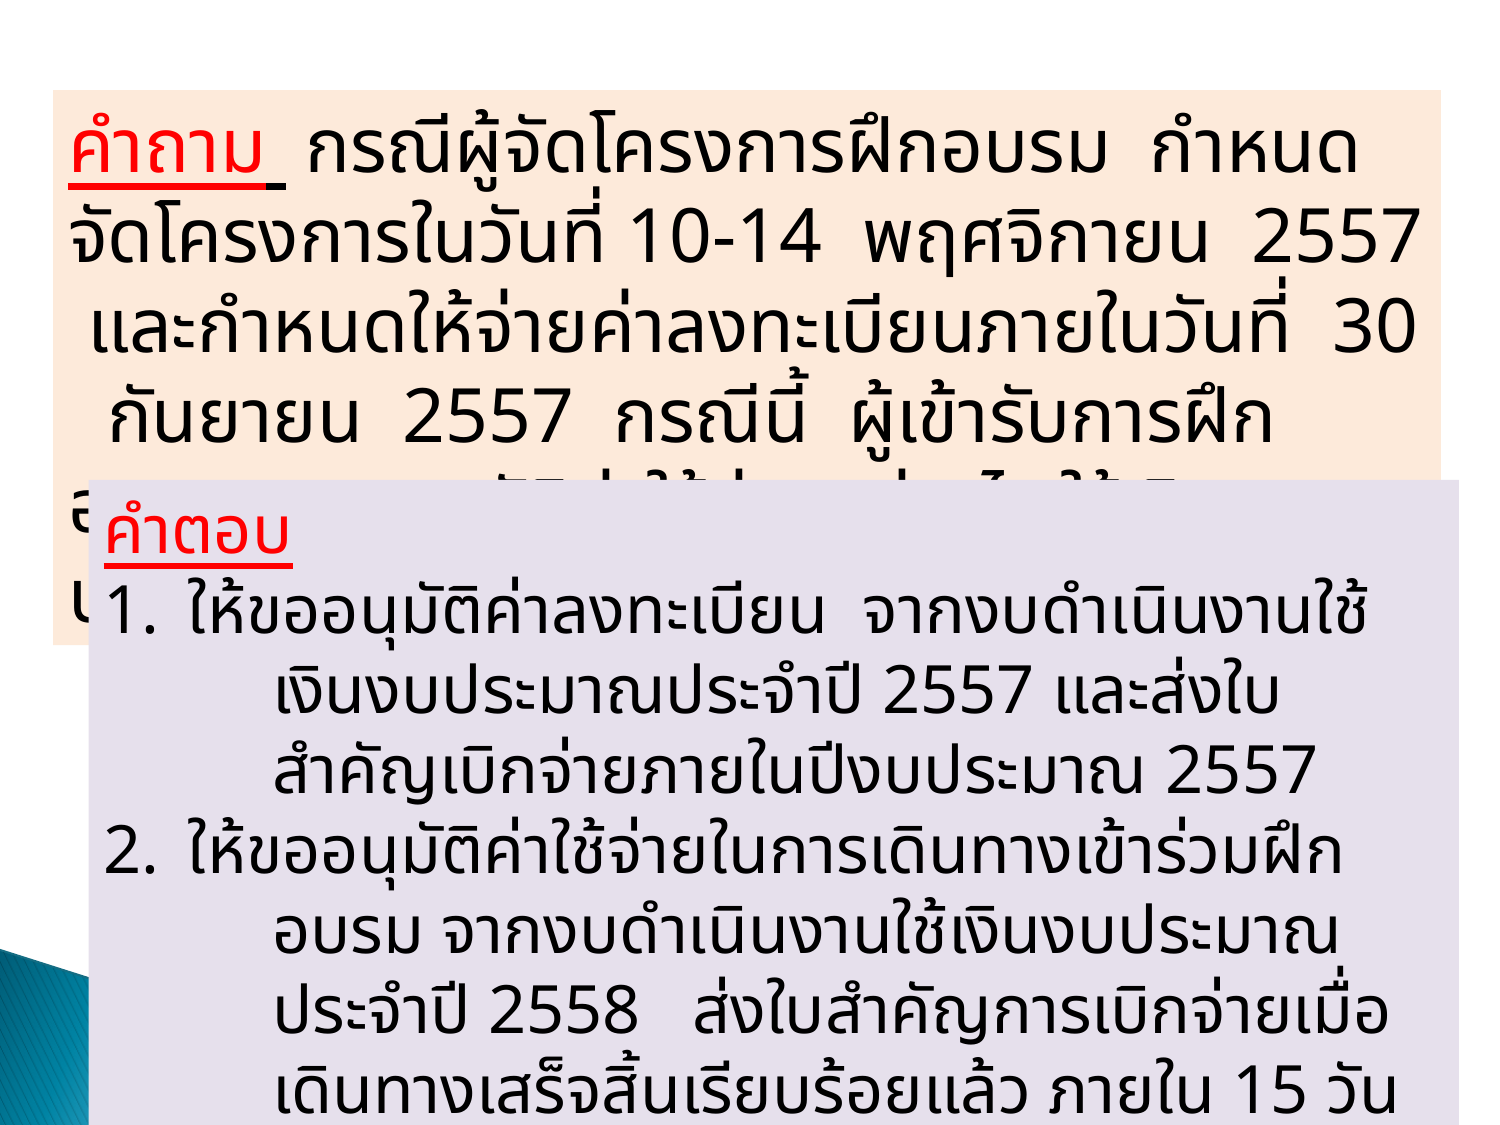

คำถาม กรณีผู้จัดโครงการฝึกอบรม กำหนดจัดโครงการในวันที่ 10-14 พฤศจิกายน 2557 และกำหนดให้จ่ายค่าลงทะเบียนภายในวันที่ 30 กันยายน 2557 กรณีนี้ ผู้เข้ารับการฝึกอบรมจะขออนุมัติค่าใช้จ่ายอย่างไร ใช้เงินงบประมาณปีใดในการเบิกค่าใช้จ่าย
คำตอบ
ให้ขออนุมัติค่าลงทะเบียน จากงบดำเนินงานใช้เงินงบประมาณประจำปี 2557 และส่งใบสำคัญเบิกจ่ายภายในปีงบประมาณ 2557
ให้ขออนุมัติค่าใช้จ่ายในการเดินทางเข้าร่วมฝึกอบรม จากงบดำเนินงานใช้เงินงบประมาณประจำปี 2558 ส่งใบสำคัญการเบิกจ่ายเมื่อเดินทางเสร็จสิ้นเรียบร้อยแล้ว ภายใน 15 วันนับจากวันที่กลับมาถึง